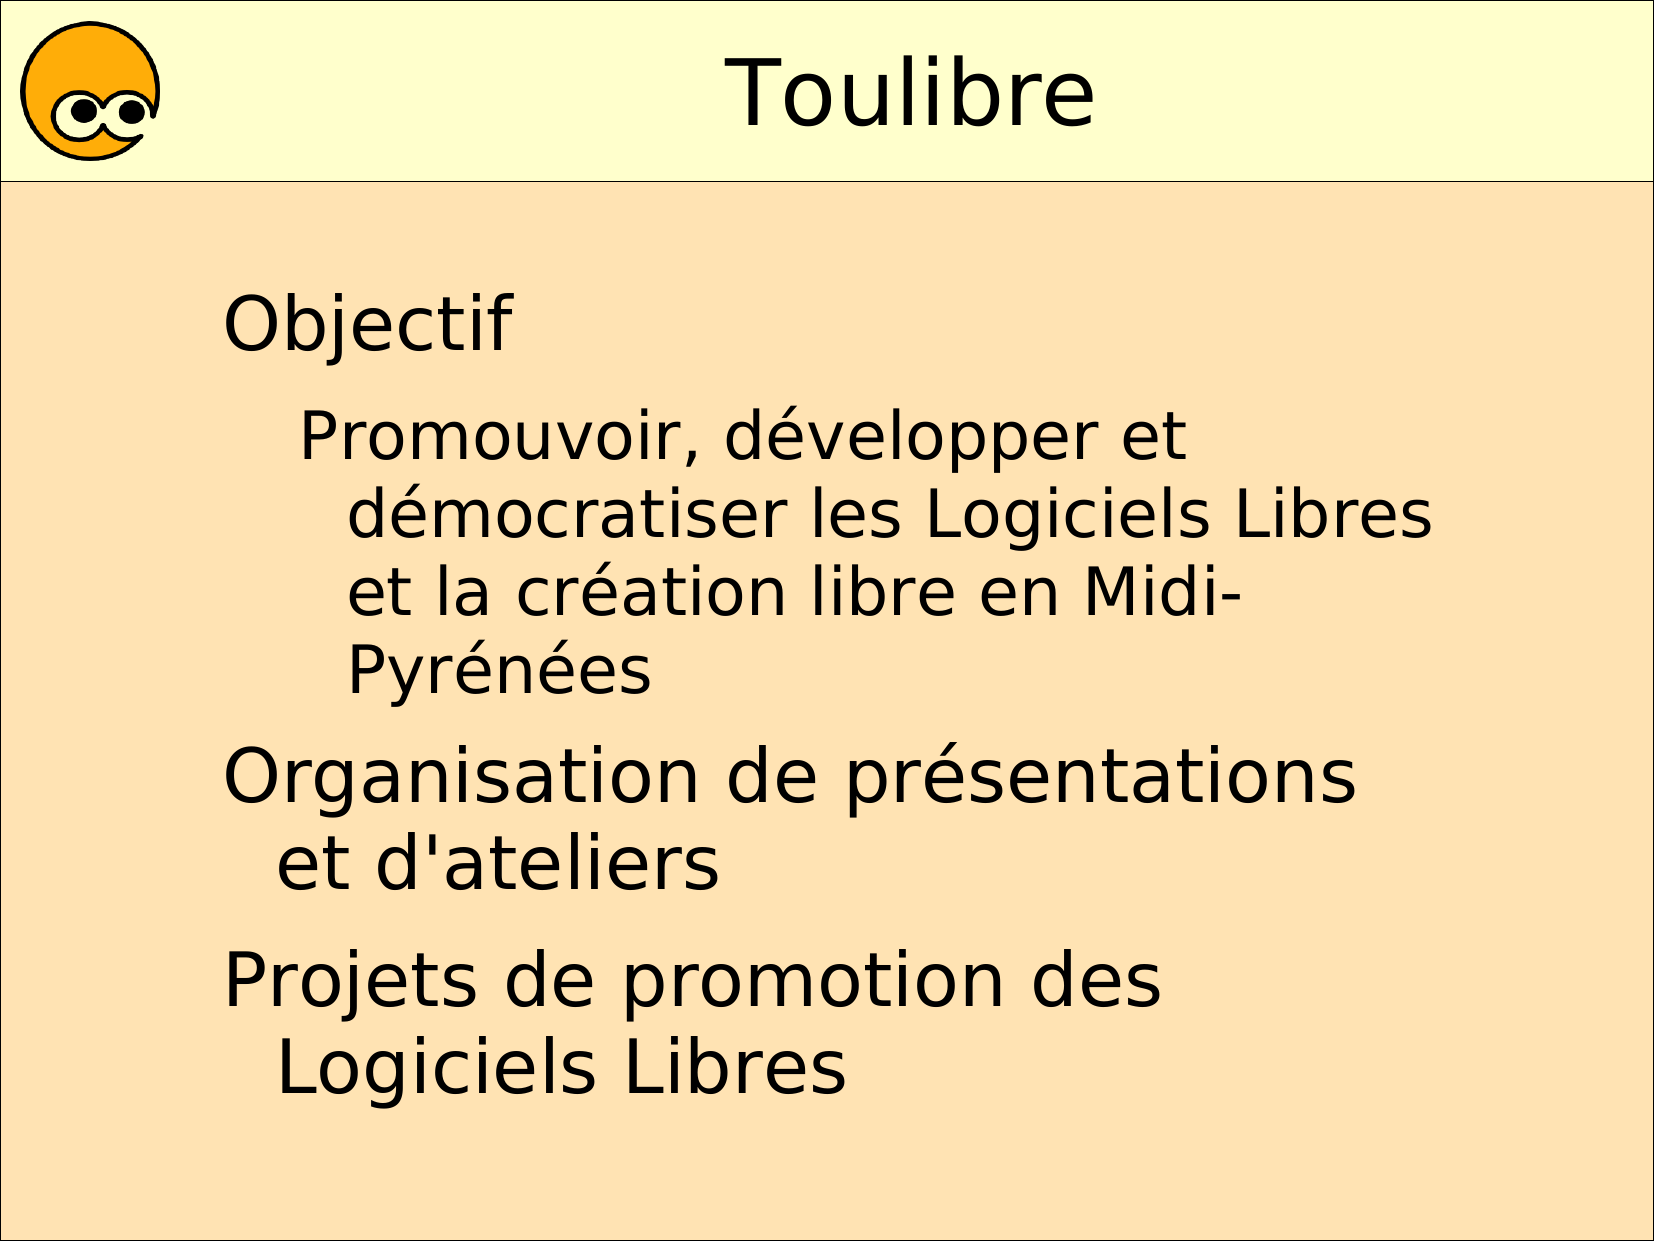

# Toulibre
Objectif
Promouvoir, développer et démocratiser les Logiciels Libres et la création libre en Midi-Pyrénées
Organisation de présentations et d'ateliers
Projets de promotion des Logiciels Libres